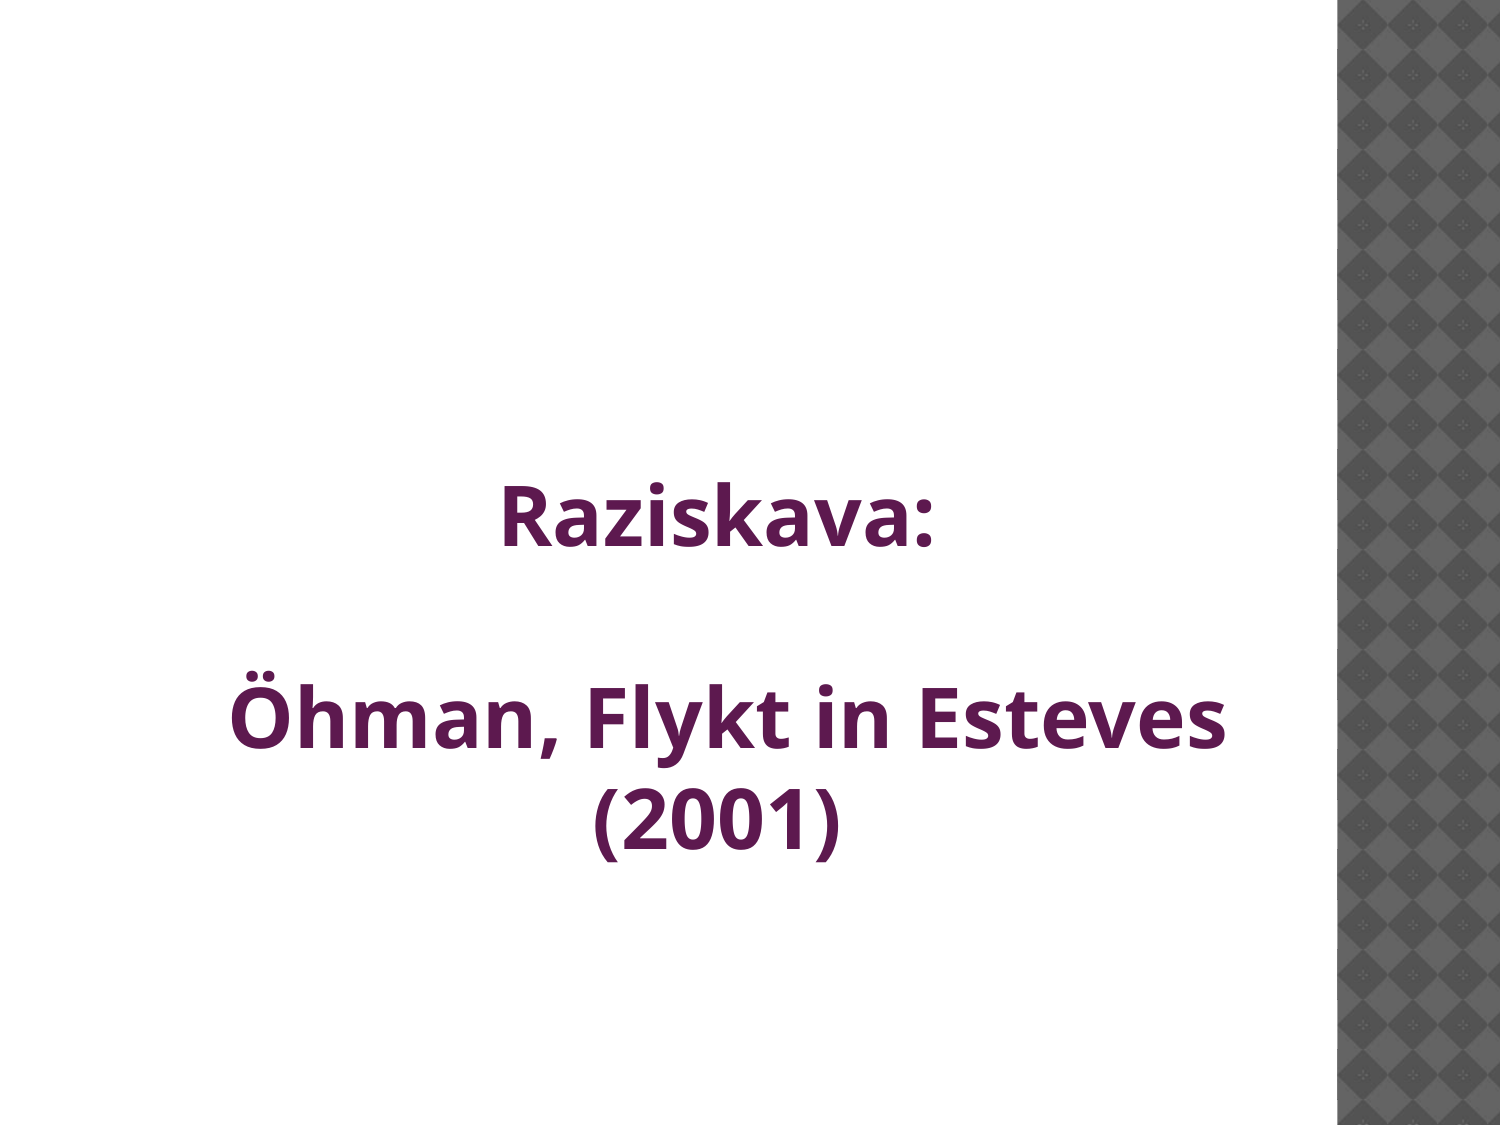

# Raziskava: Öhman, Flykt in Esteves (2001)